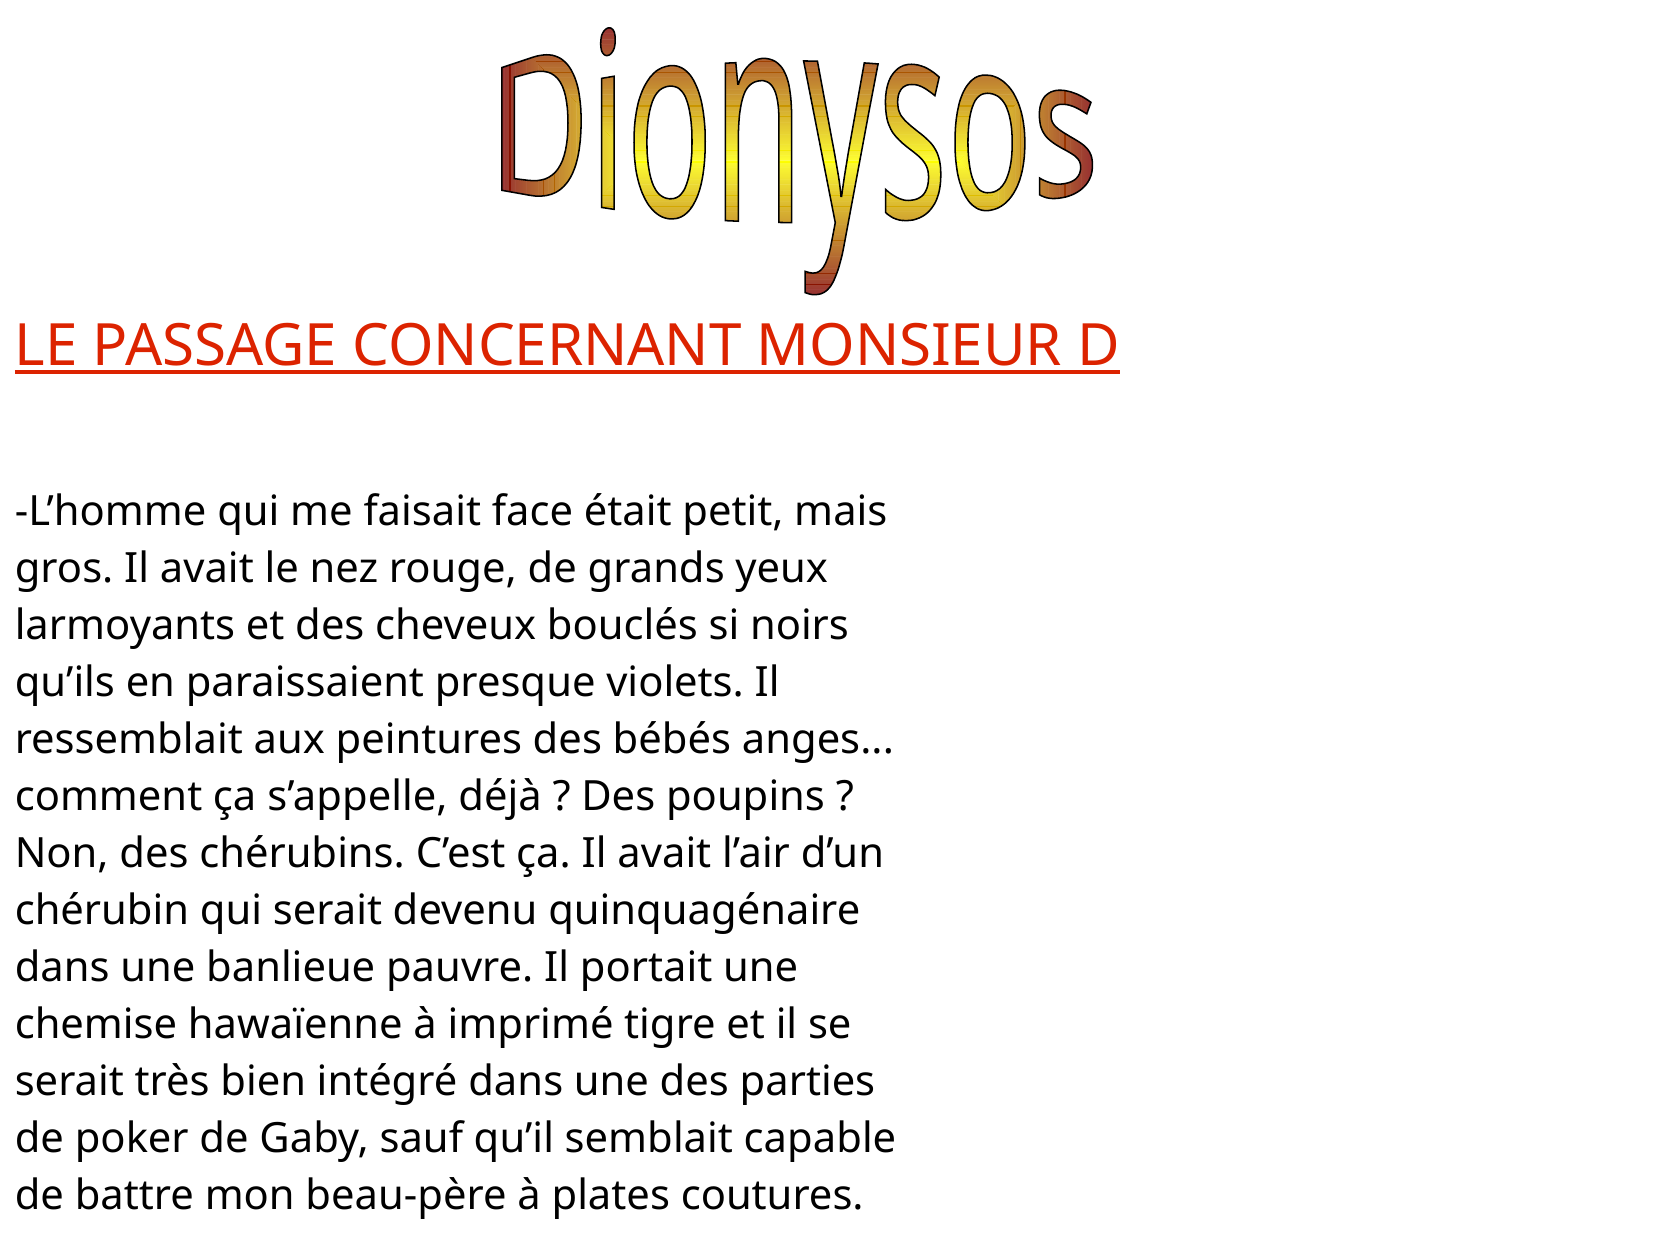

Dionysos
LE PASSAGE CONCERNANT MONSIEUR D
-L’homme qui me faisait face était petit, mais gros. Il avait le nez rouge, de grands yeux larmoyants et des cheveux bouclés si noirs qu’ils en paraissaient presque violets. Il ressemblait aux peintures des bébés anges... comment ça s’appelle, déjà ? Des poupins ? Non, des chérubins. C’est ça. Il avait l’air d’un chérubin qui serait devenu quinquagénaire dans une banlieue pauvre. Il portait une chemise hawaïenne à imprimé tigre et il se serait très bien intégré dans une des parties de poker de Gaby, sauf qu’il semblait capable de battre mon beau-père à plates coutures.
-